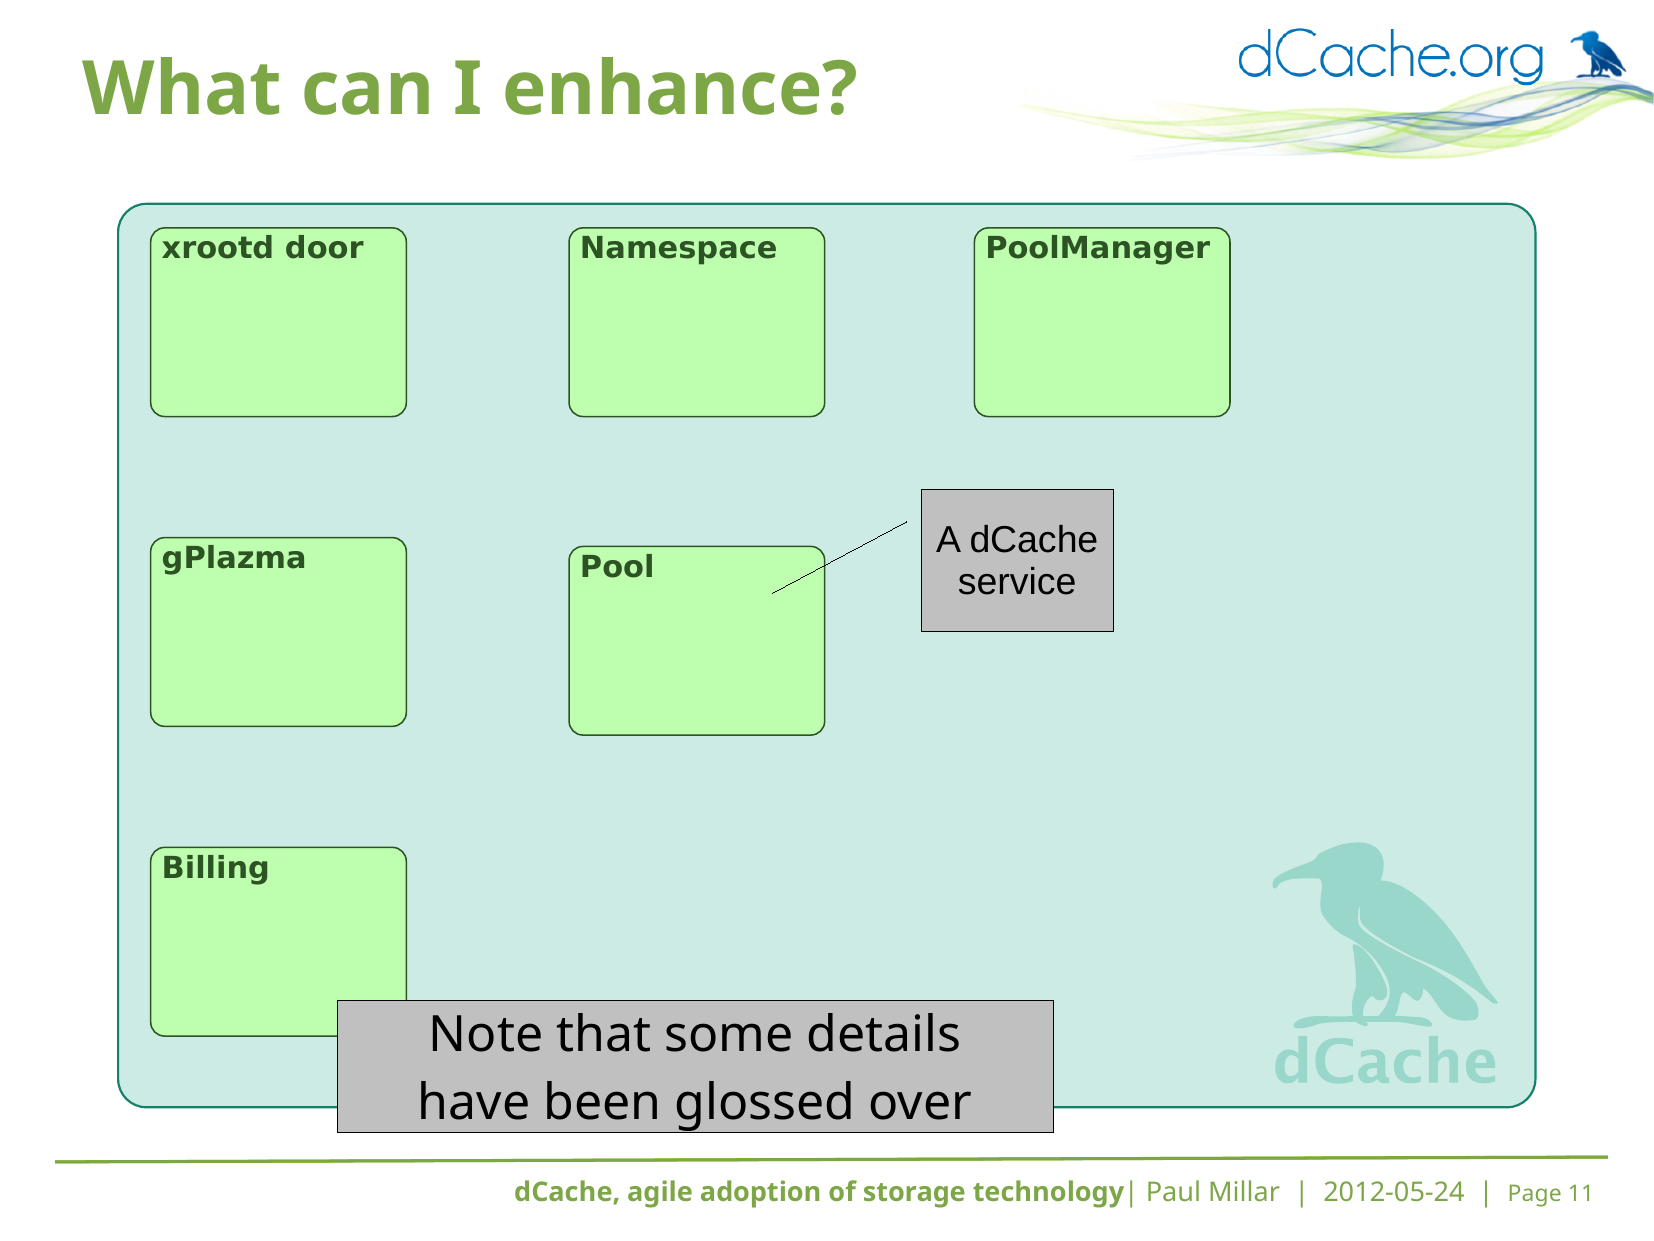

# What can I enhance?
A dCache
service
Note that some details
have been glossed over
11